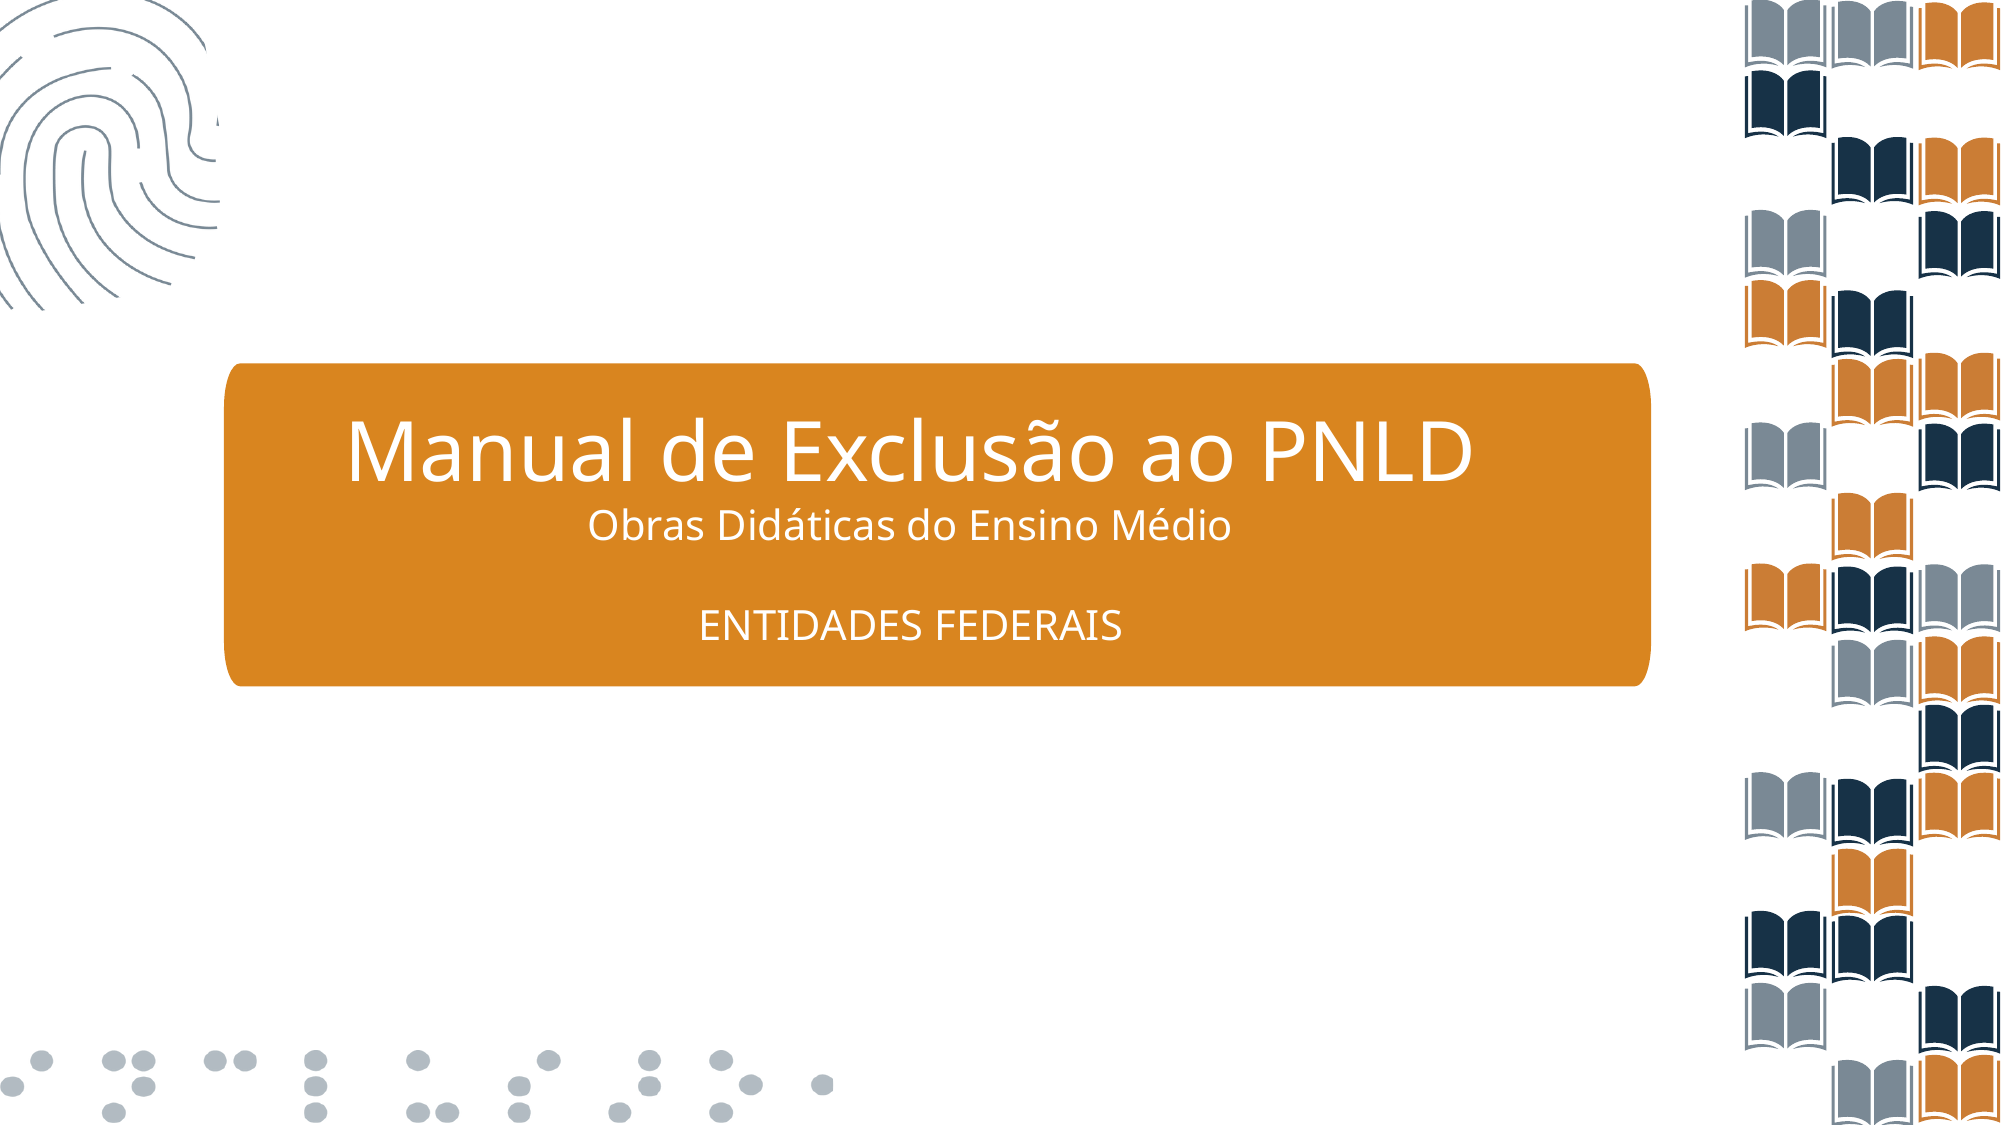

Manual de Exclusão ao PNLD
Obras Didáticas do Ensino Médio
ENTIDADES FEDERAIS